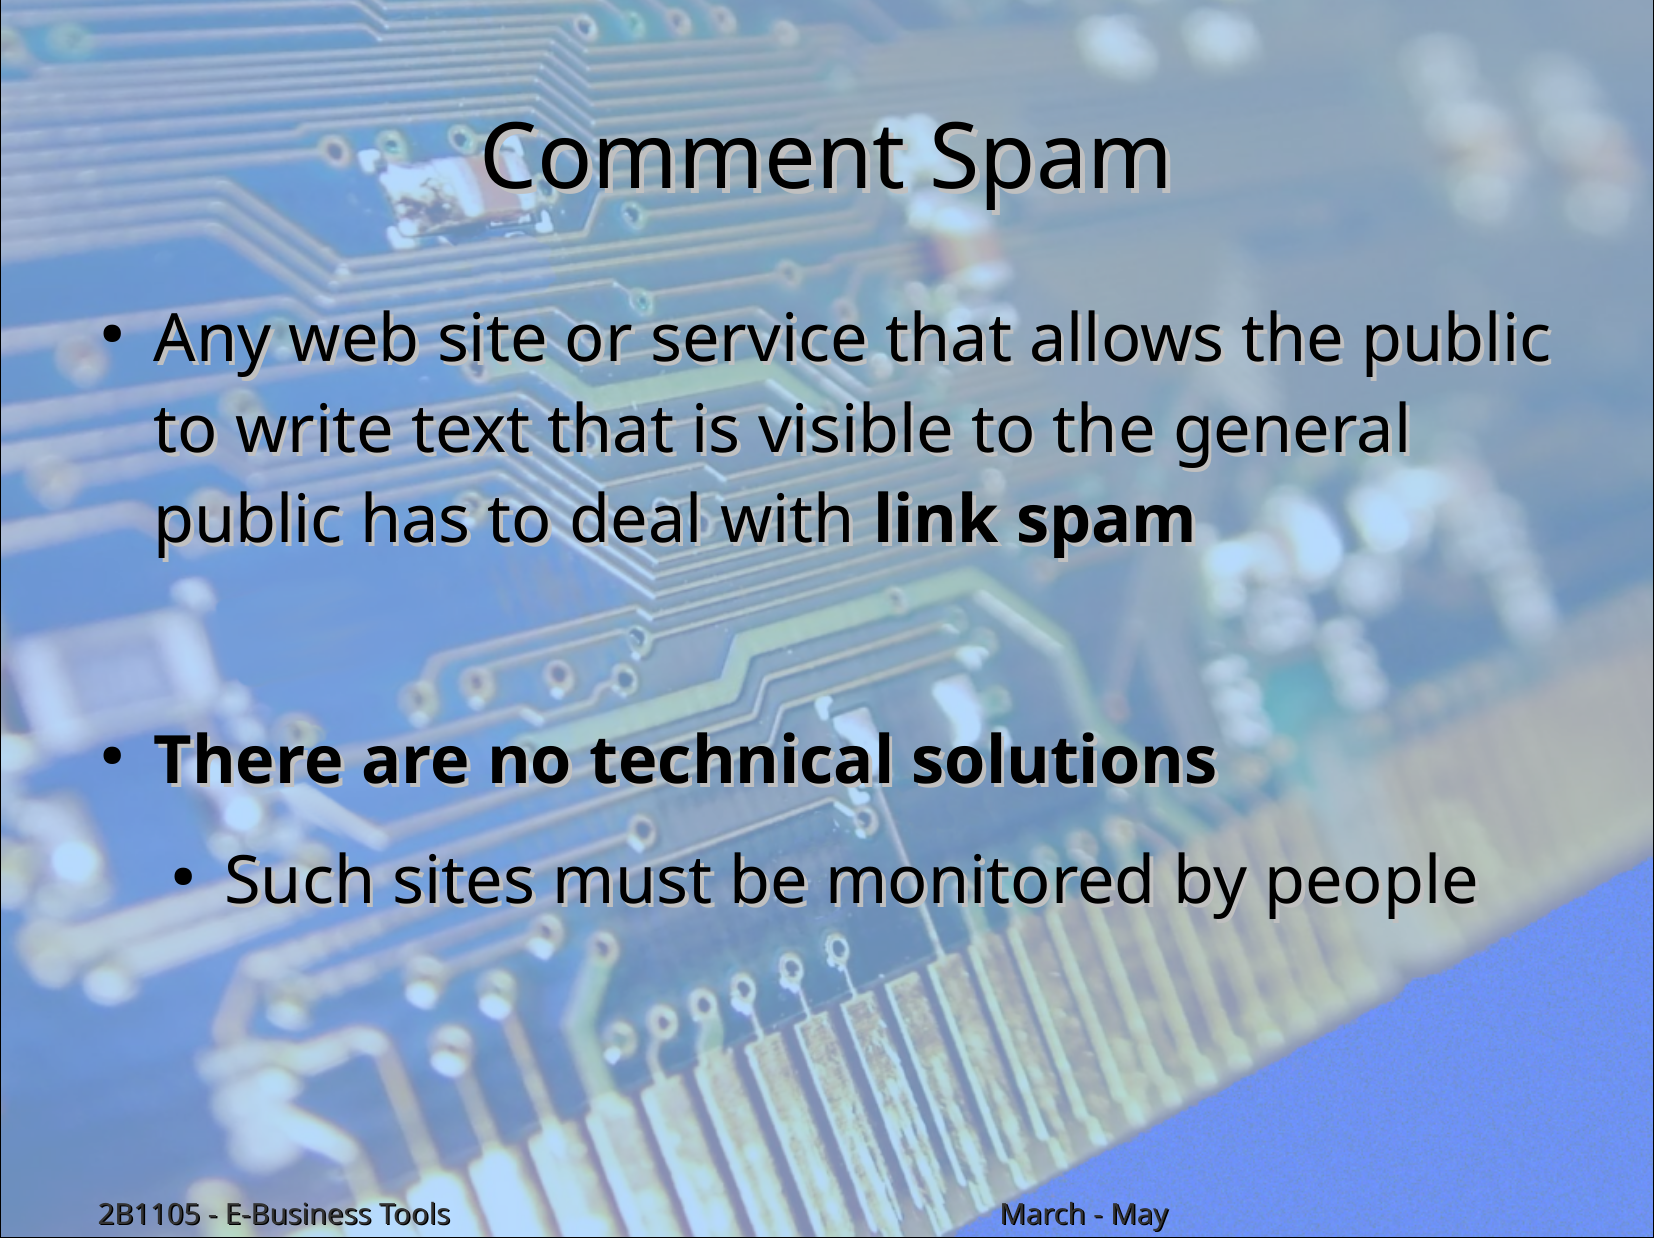

# Comment Spam
Any web site or service that allows the public to write text that is visible to the general public has to deal with link spam
There are no technical solutions
Such sites must be monitored by people